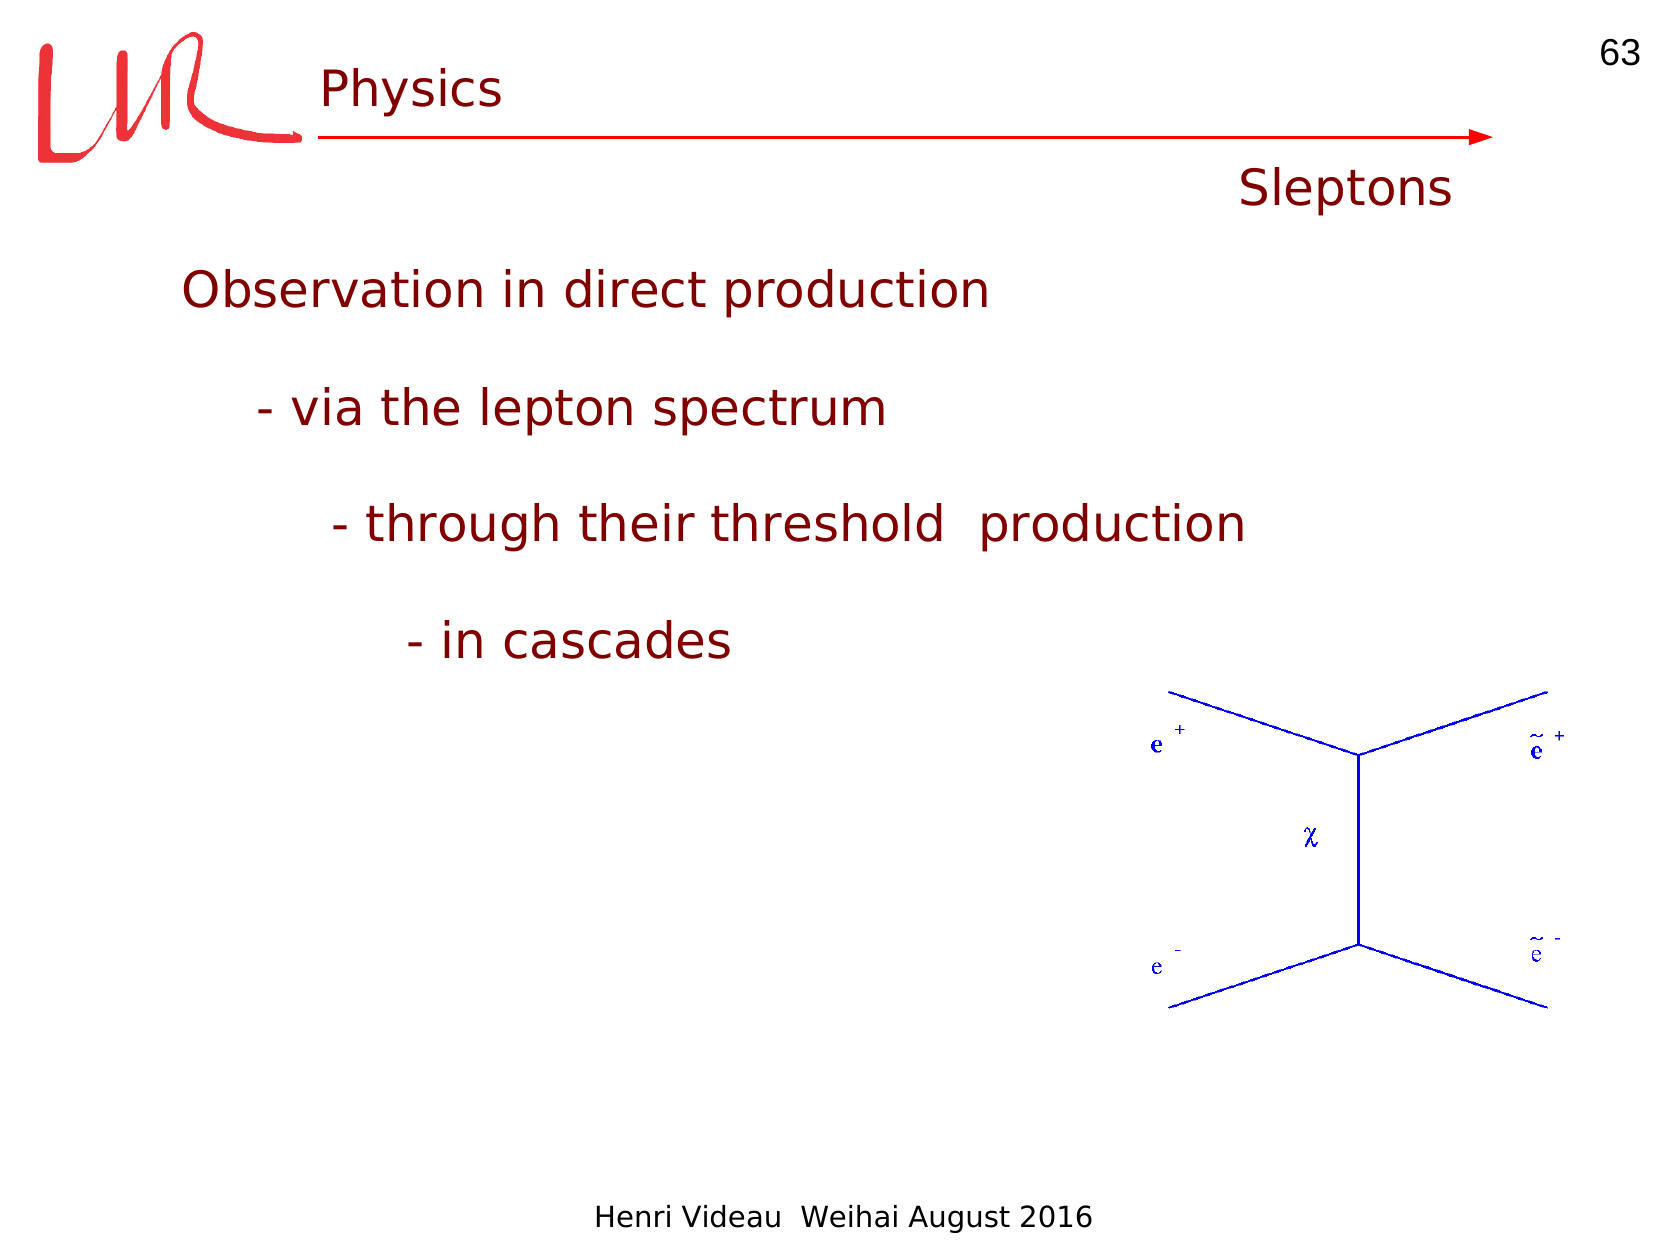

Sleptons
Observation in direct production
	- via the lepton spectrum
		- through their threshold production
			- in cascades